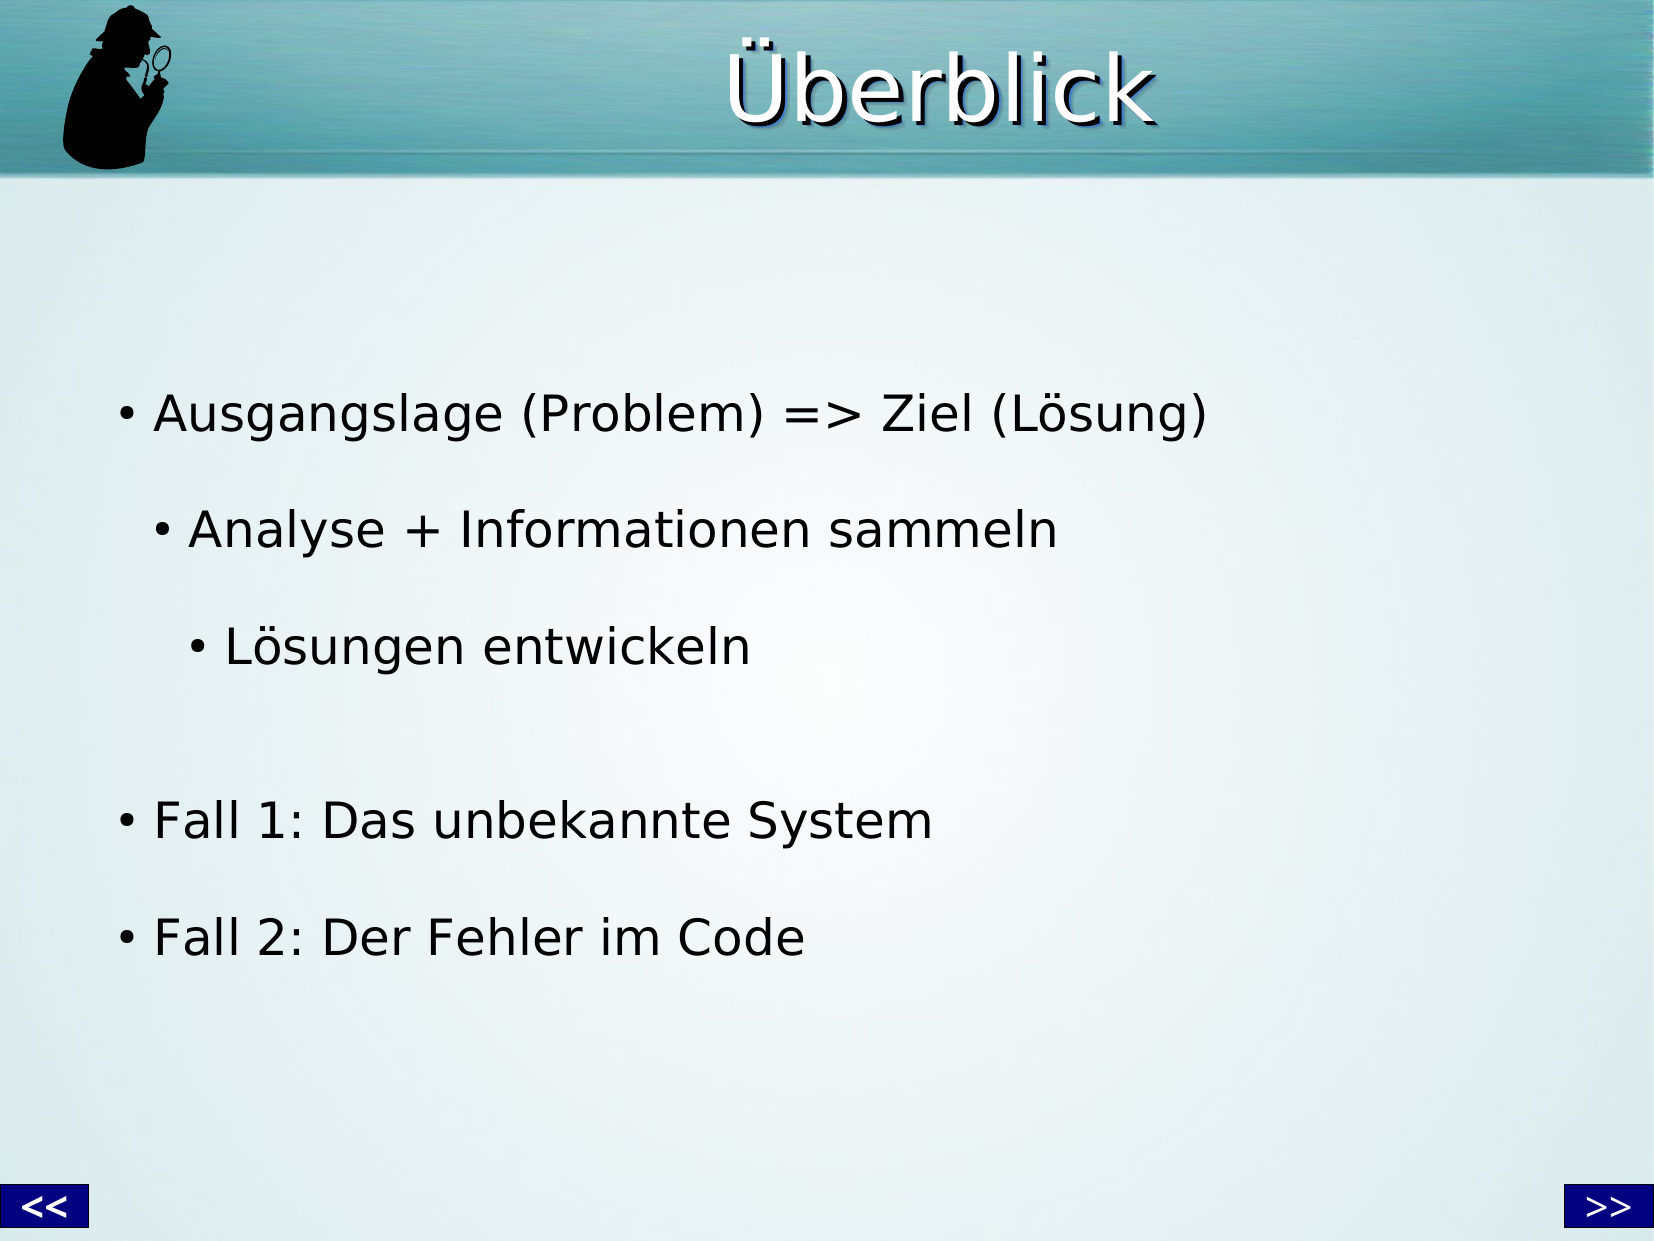

# Überblick
Ausgangslage (Problem) => Ziel (Lösung)
Analyse + Informationen sammeln
Lösungen entwickeln
Fall 1: Das unbekannte System
Fall 2: Der Fehler im Code